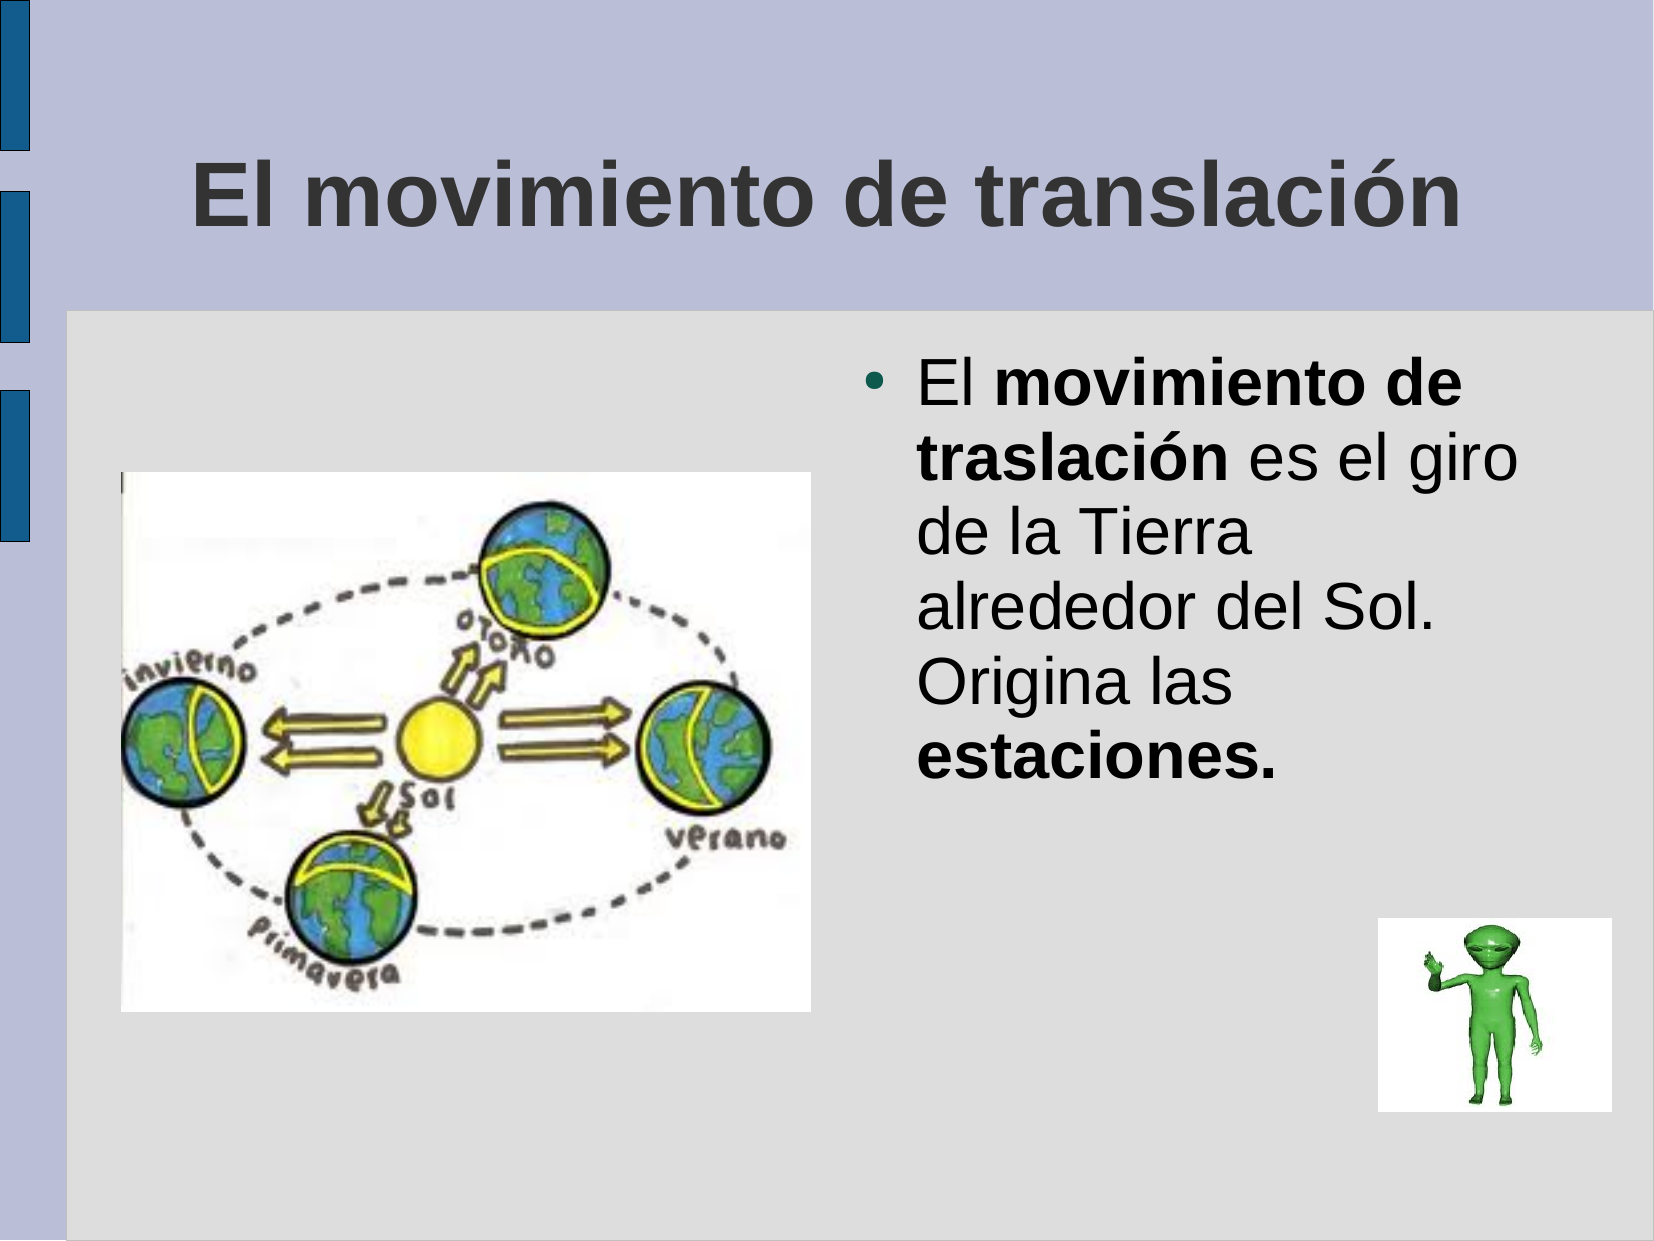

# El movimiento de translación
El movimiento de traslación es el giro de la Tierra alrededor del Sol. Origina las estaciones.